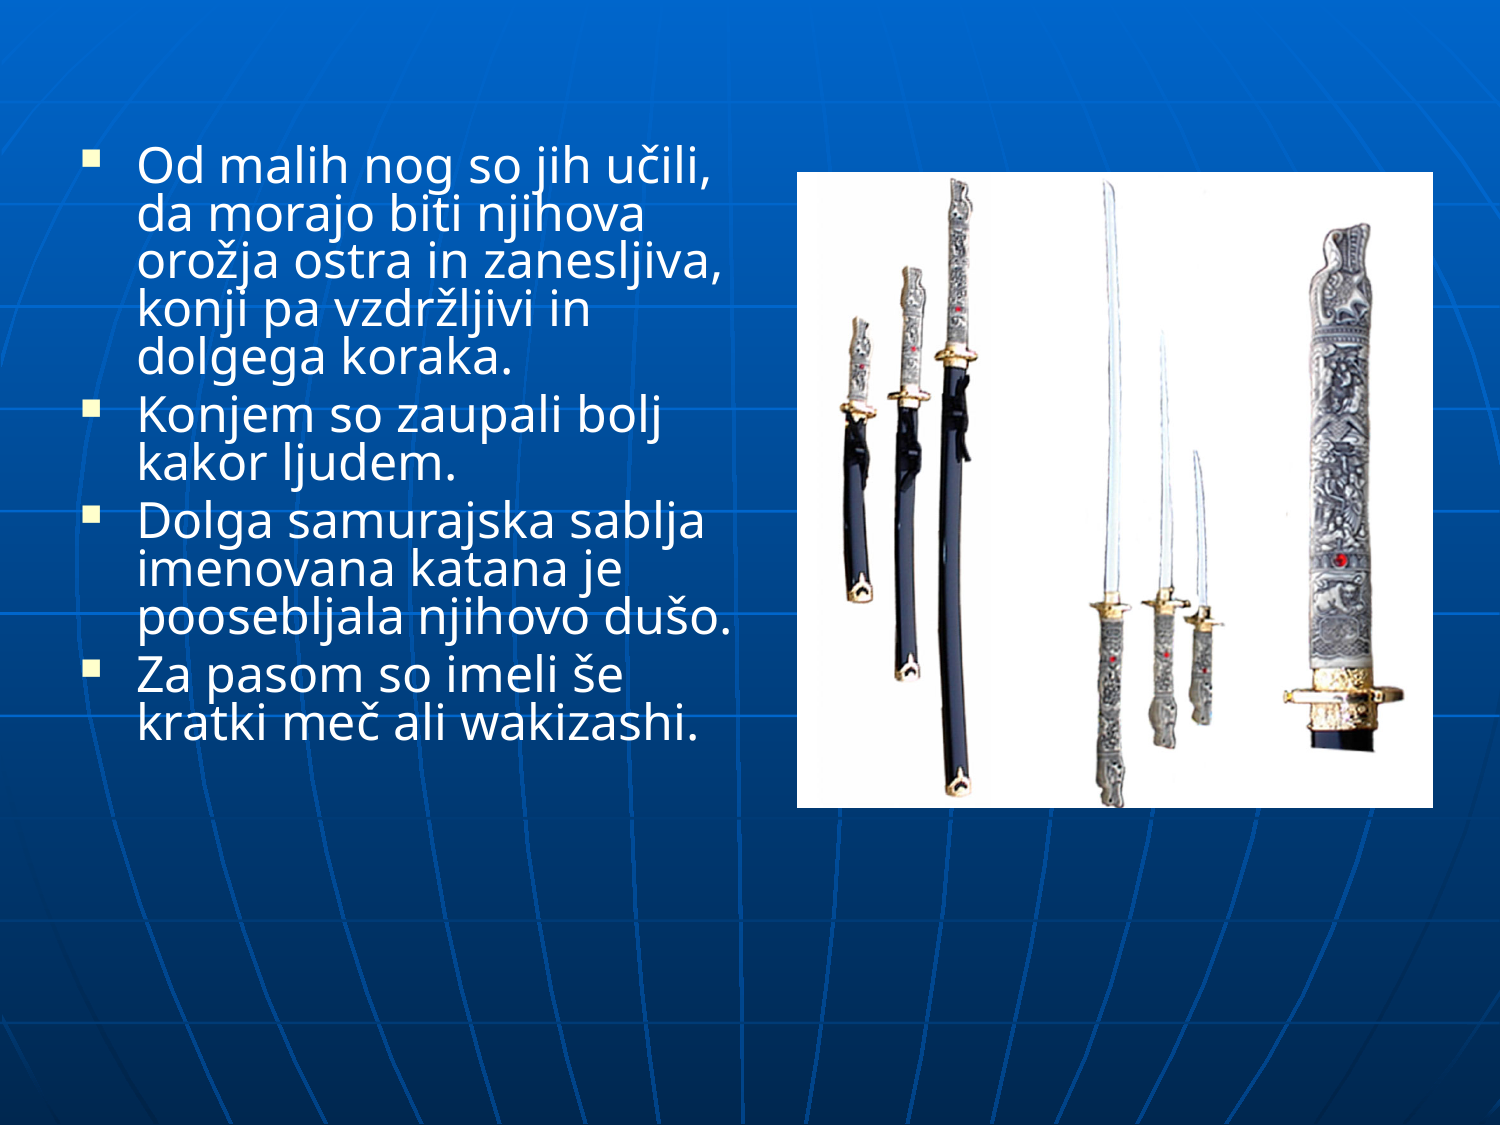

# Od malih nog so jih učili, da morajo biti njihova orožja ostra in zanesljiva, konji pa vzdržljivi in dolgega koraka.
Konjem so zaupali bolj kakor ljudem.
Dolga samurajska sablja imenovana katana je poosebljala njihovo dušo.
Za pasom so imeli še kratki meč ali wakizashi.